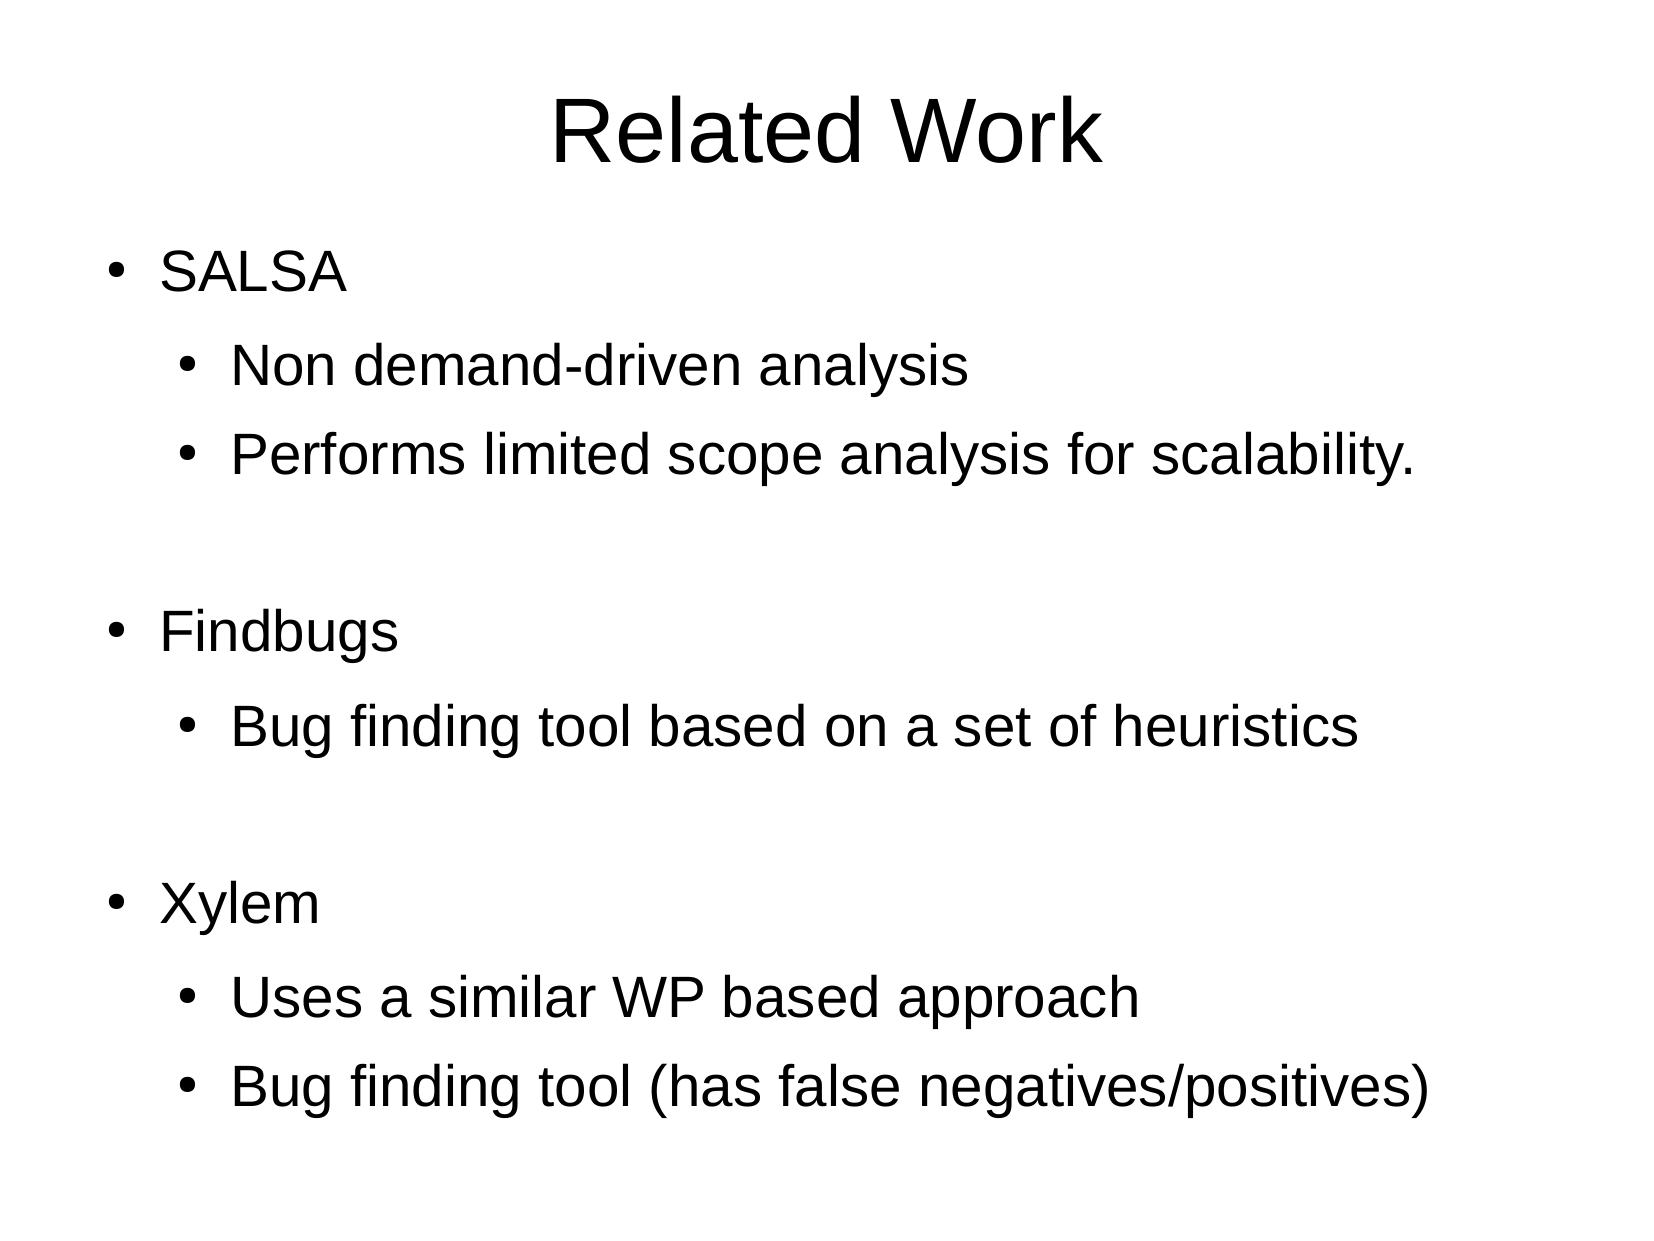

# Related Work
SALSA
Non demand-driven analysis
Performs limited scope analysis for scalability.
Findbugs
Bug finding tool based on a set of heuristics
Xylem
Uses a similar WP based approach
Bug finding tool (has false negatives/positives)